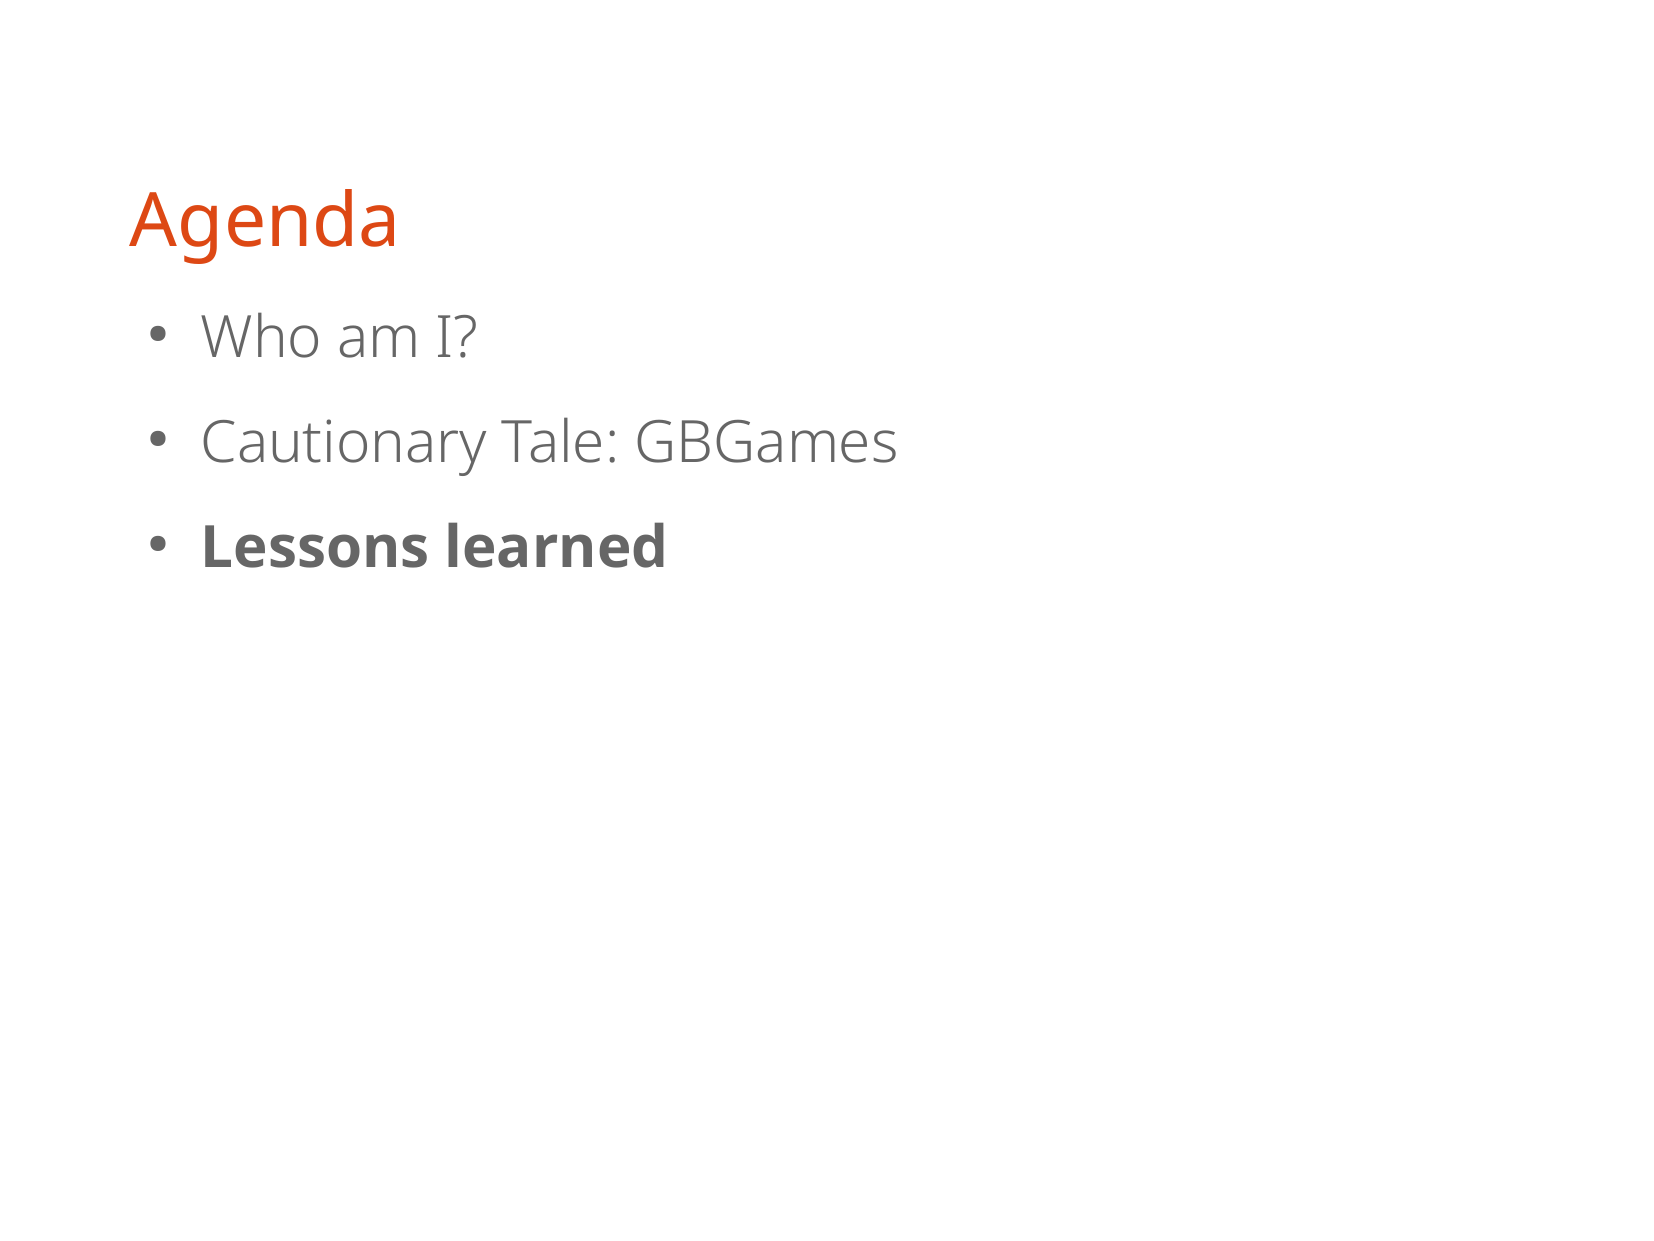

# Agenda
Who am I?
Cautionary Tale: GBGames
Lessons learned